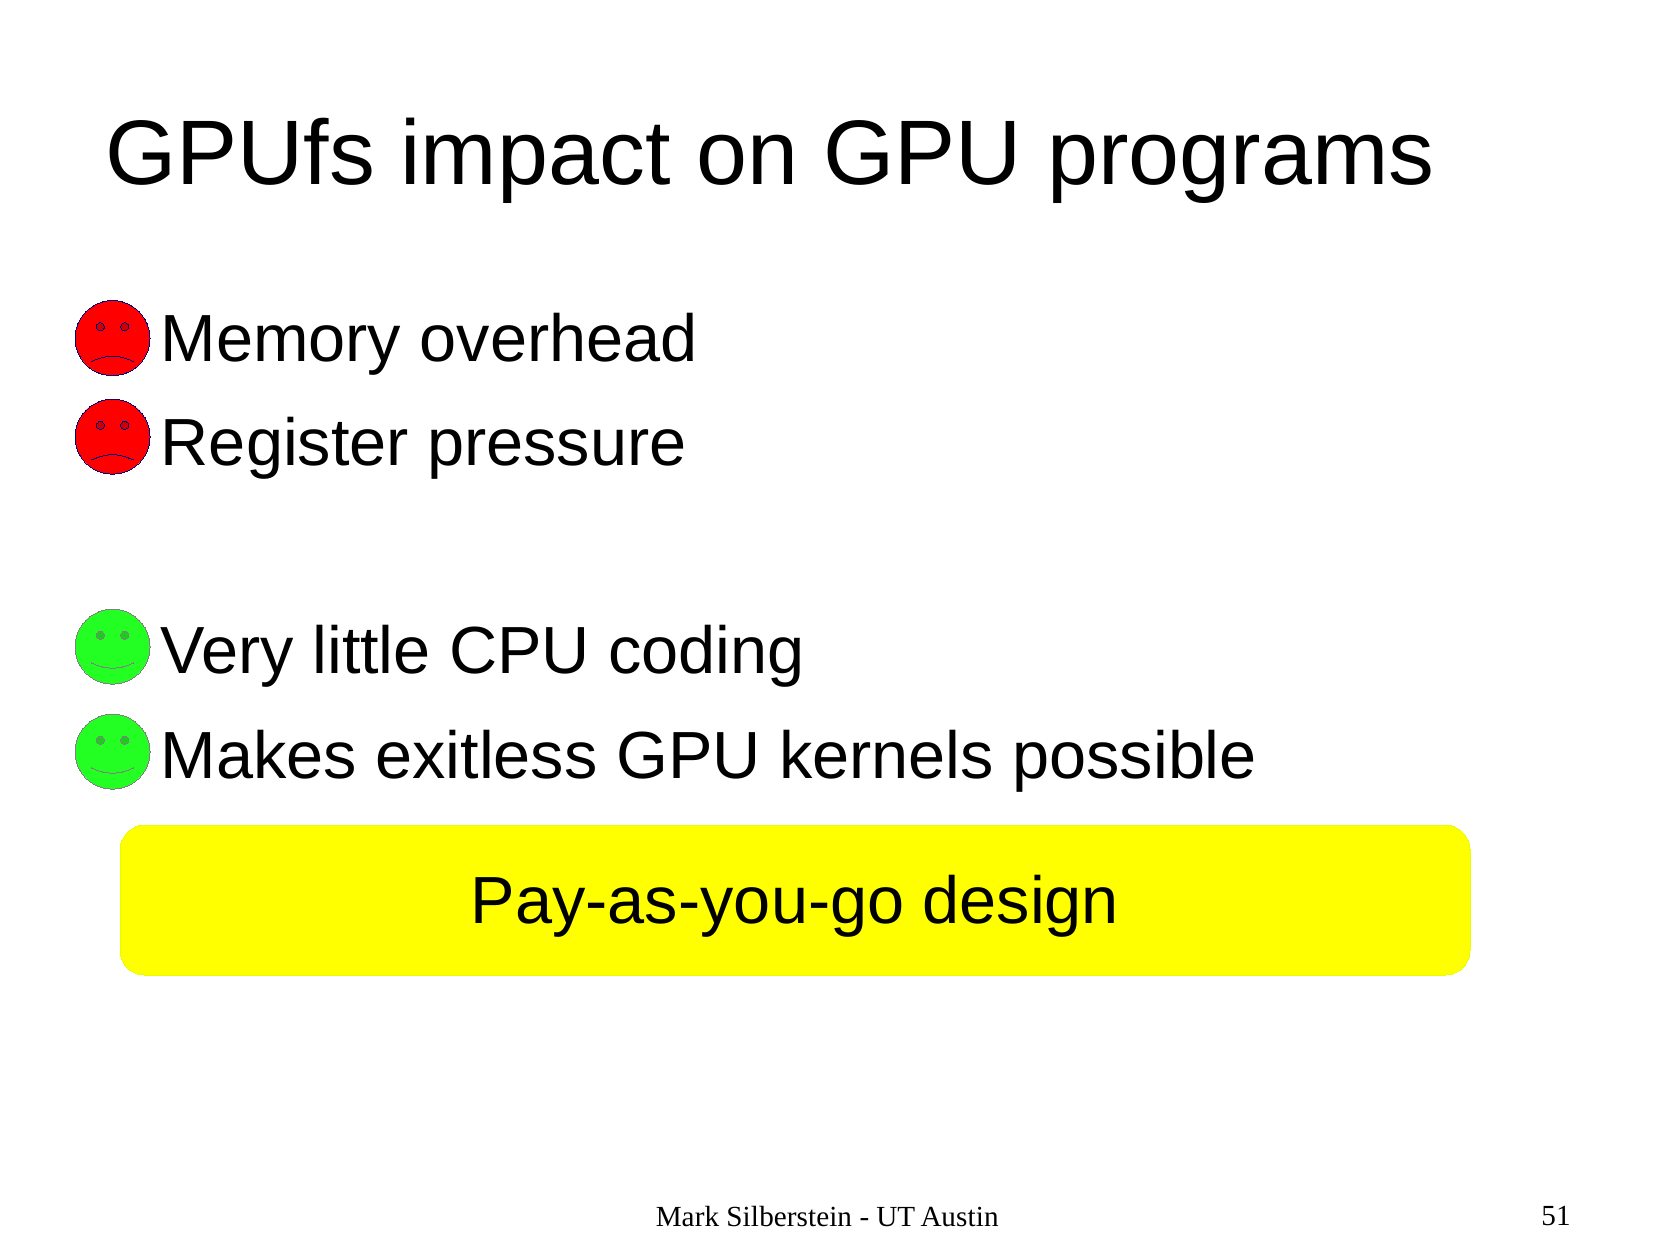

# GPUfs impact on GPU programs
Memory overhead
Register pressure
Very little CPU coding
Makes exitless GPU kernels possible
Pay-as-you-go design
51
Mark Silberstein - UT Austin